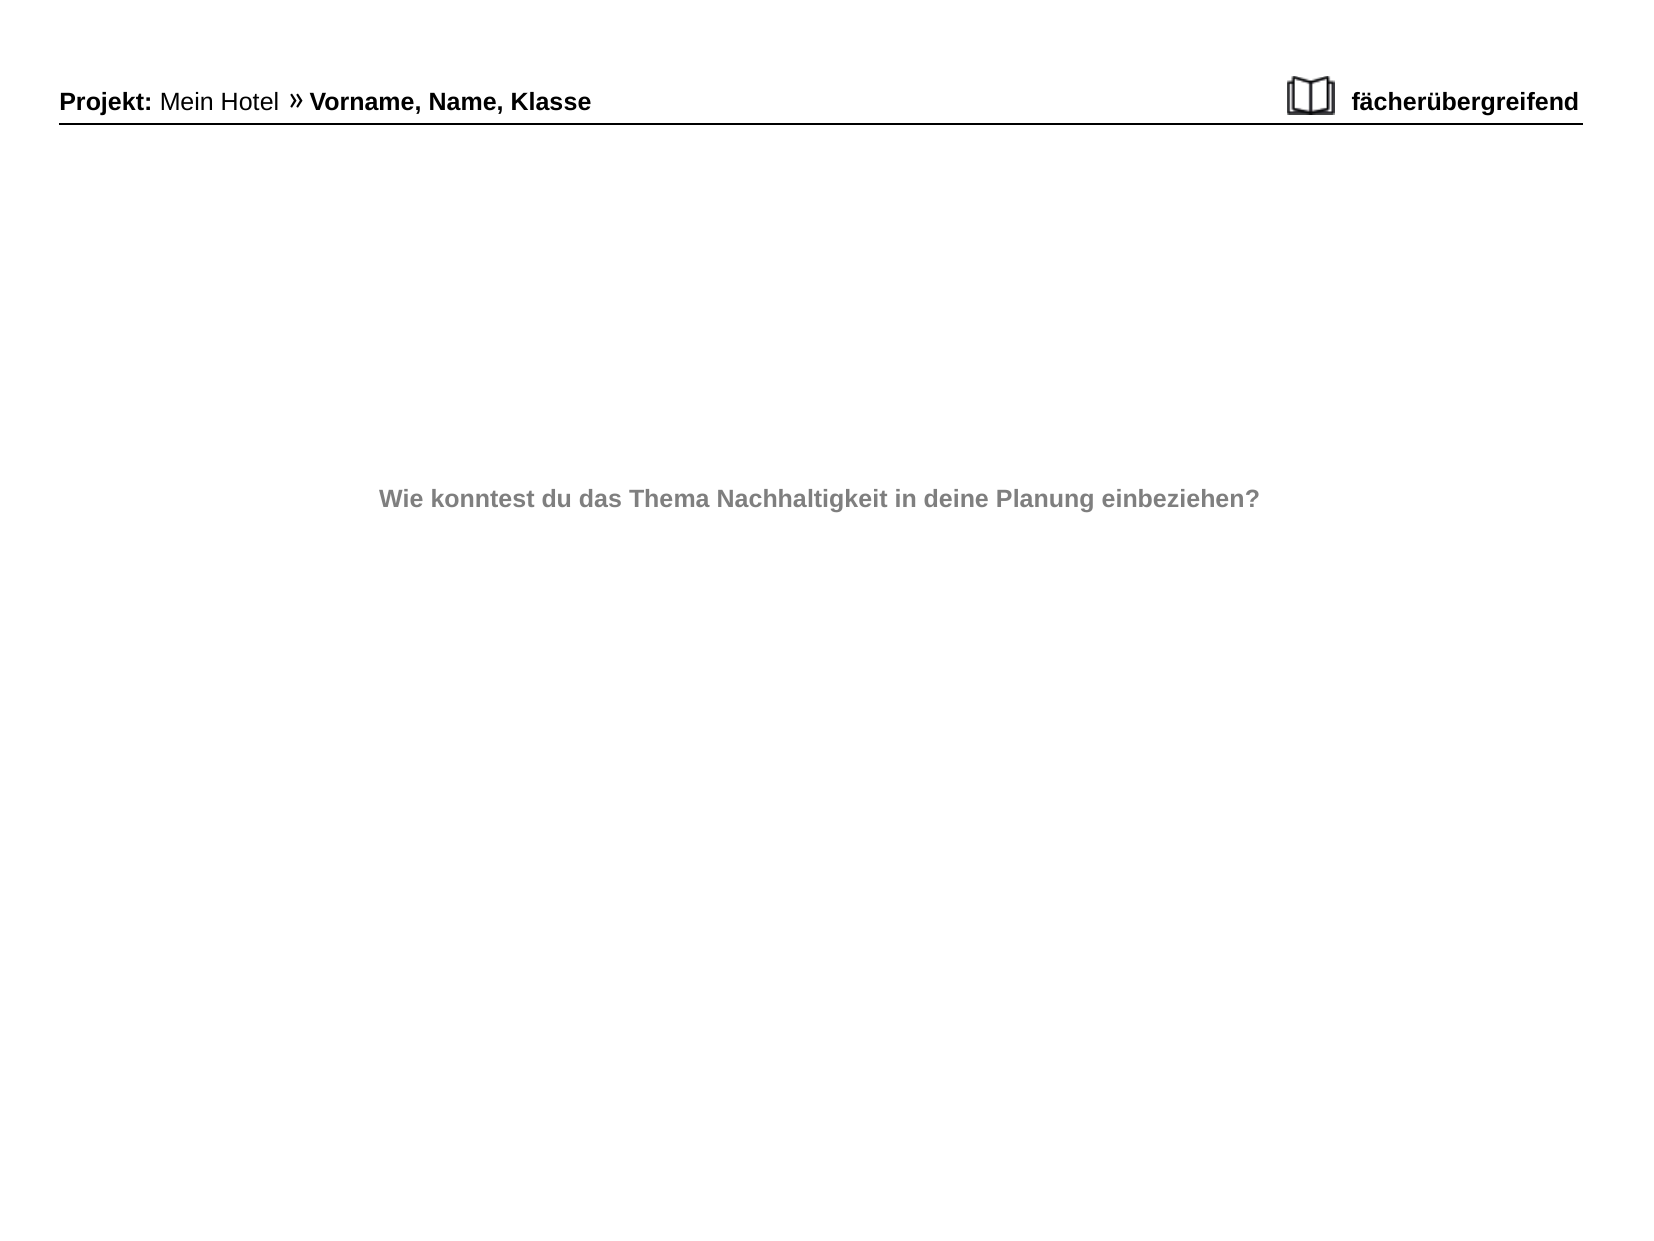

Projekt: Mein Hotel » Vorname, Name, Klasse						 fächerübergreifend
Wie konntest du das Thema Nachhaltigkeit in deine Planung einbeziehen?